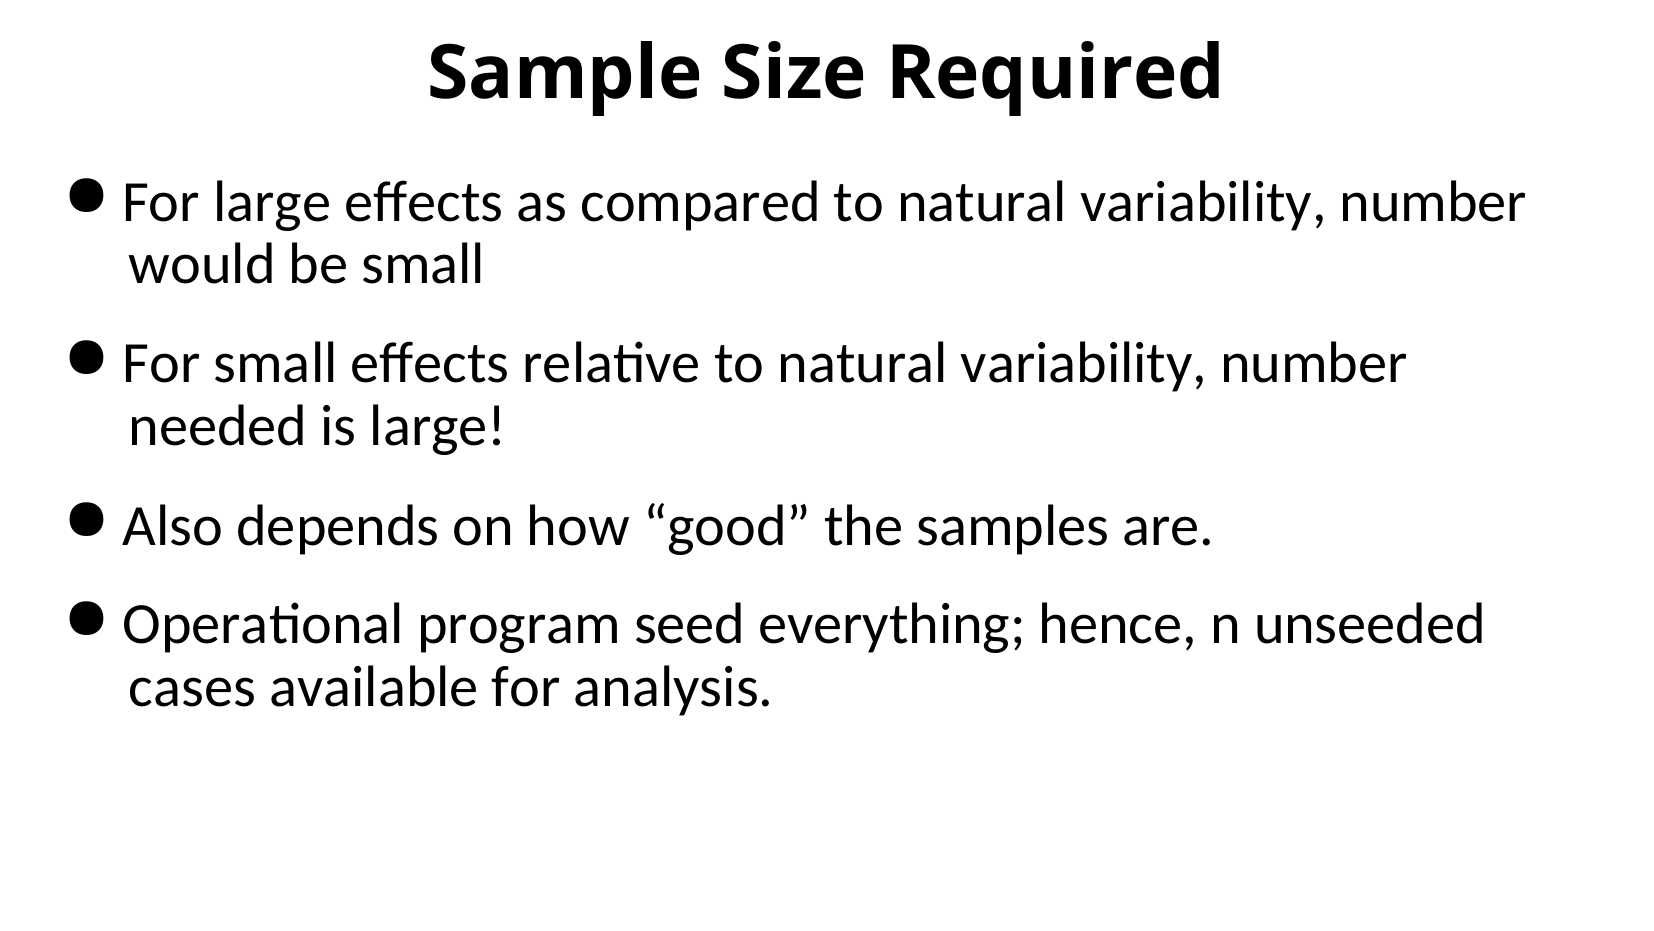

# Sample Size Required
 For large effects as compared to natural variability, number would be small
 For small effects relative to natural variability, number needed is large!
 Also depends on how “good” the samples are.
 Operational program seed everything; hence, n unseeded cases available for analysis.